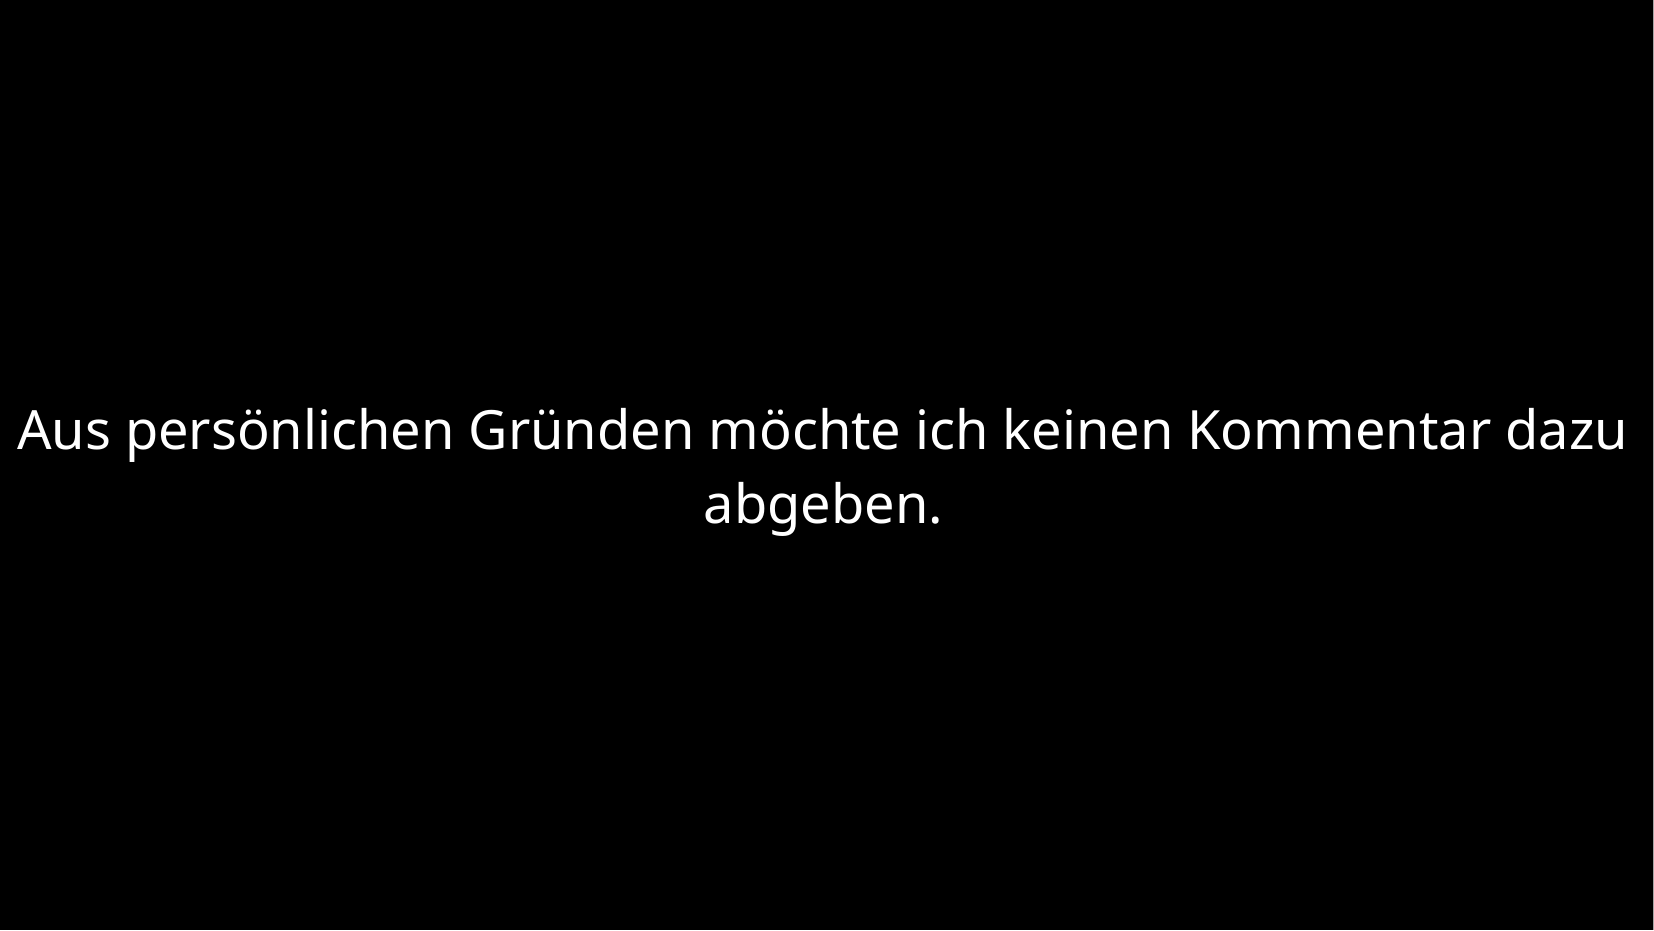

Aus persönlichen Gründen möchte ich keinen Kommentar dazu abgeben.